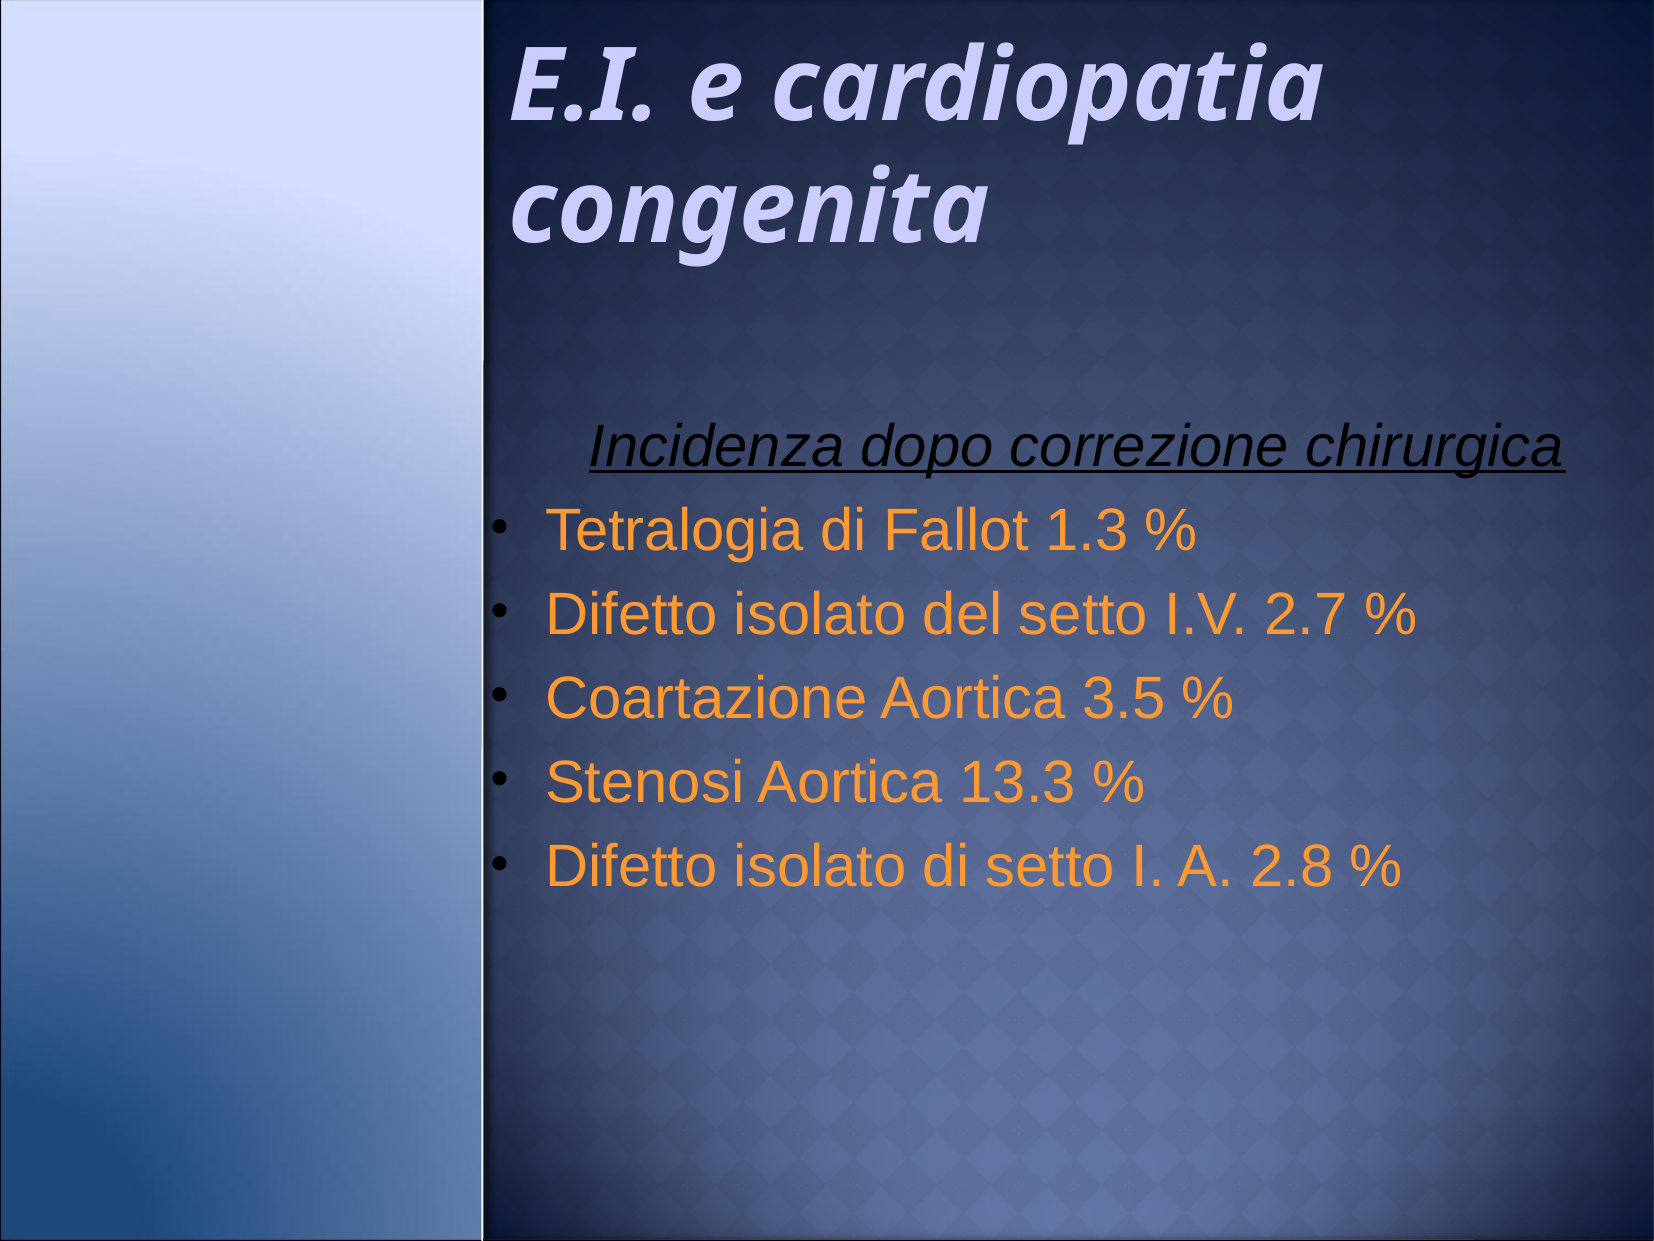

# E.I. e cardiopatia congenita
 Incidenza dopo correzione chirurgica
Tetralogia di Fallot 1.3 %
Difetto isolato del setto I.V. 2.7 %
Coartazione Aortica 3.5 %
Stenosi Aortica 13.3 %
Difetto isolato di setto I. A. 2.8 %